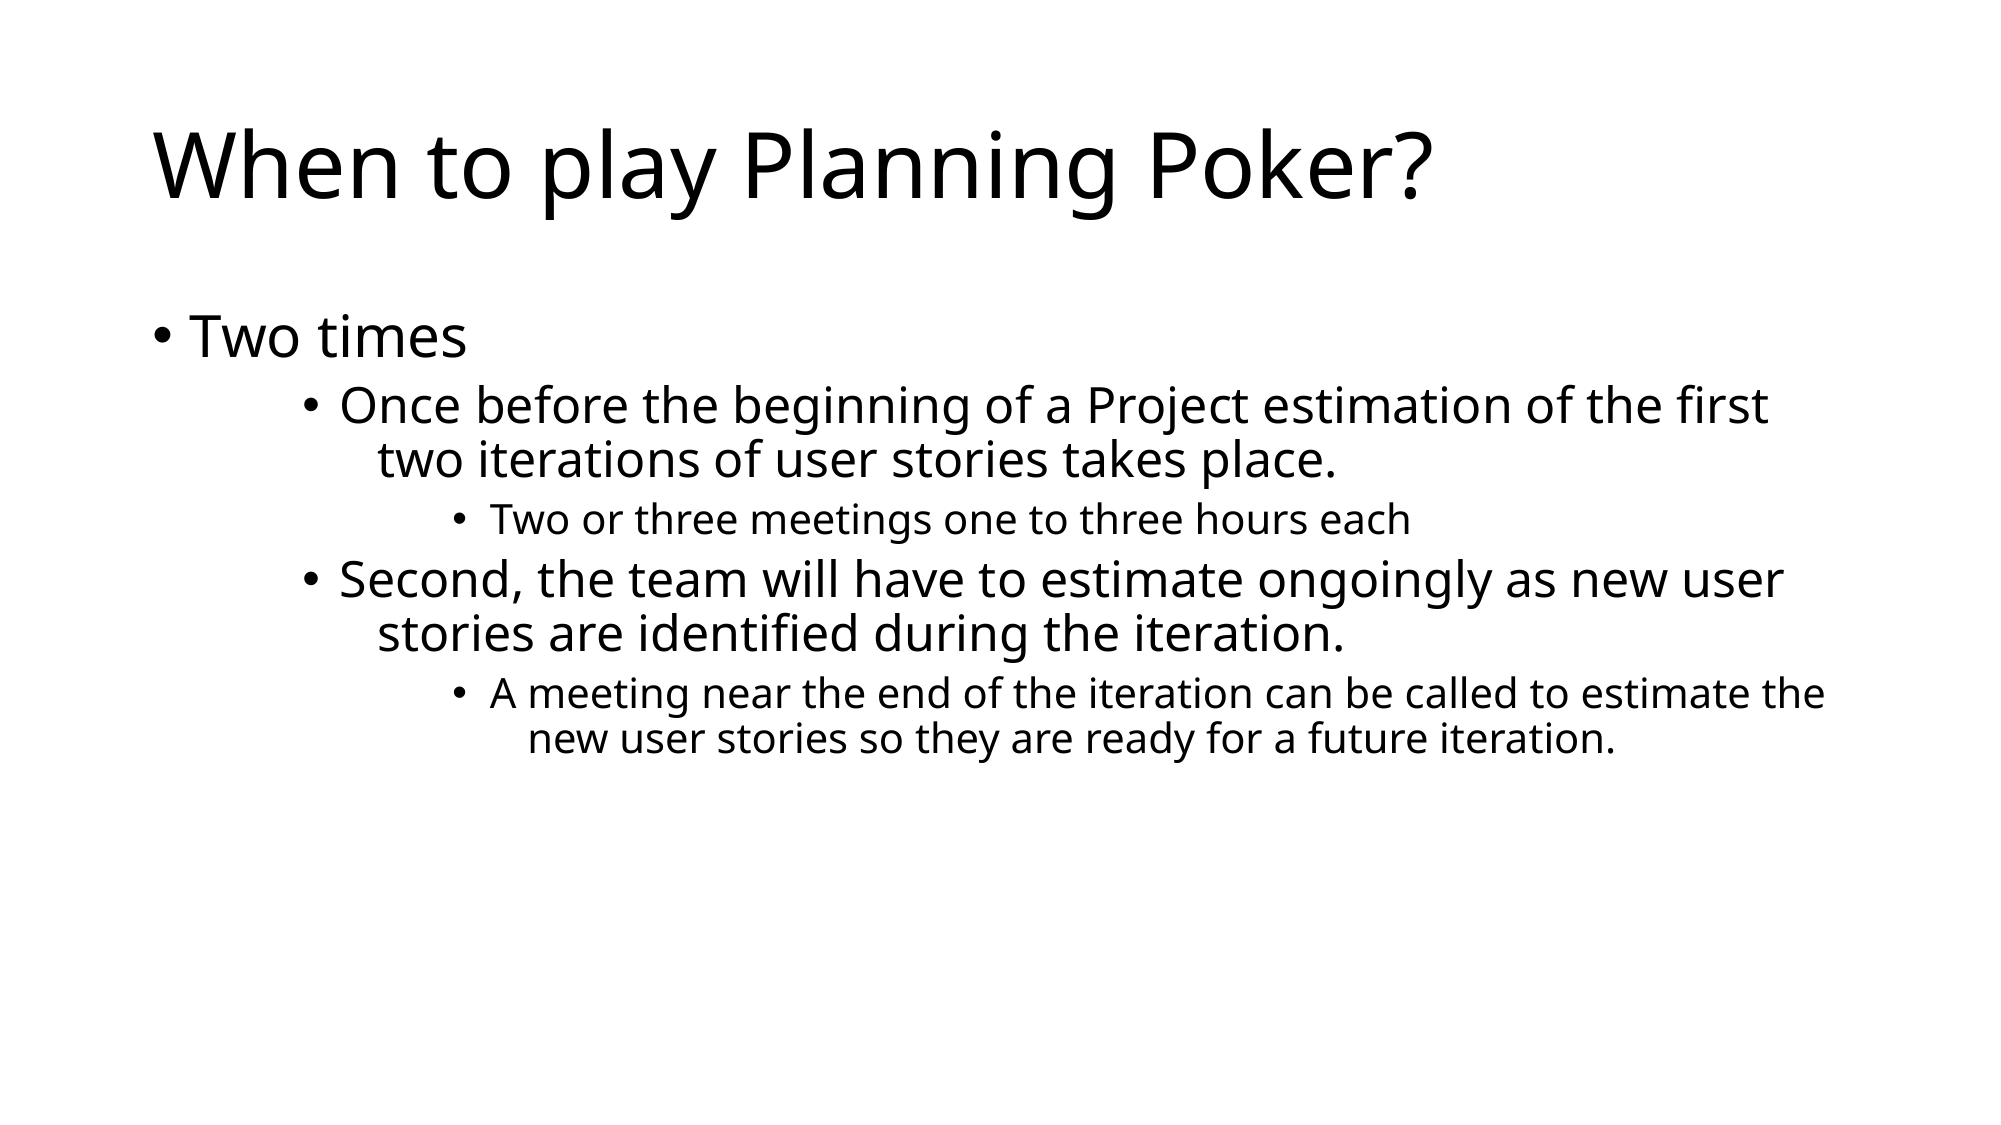

# When to play Planning Poker?
Two times
Once before the beginning of a Project estimation of the first two iterations of user stories takes place.
Two or three meetings one to three hours each
Second, the team will have to estimate ongoingly as new user stories are identified during the iteration.
A meeting near the end of the iteration can be called to estimate the new user stories so they are ready for a future iteration.